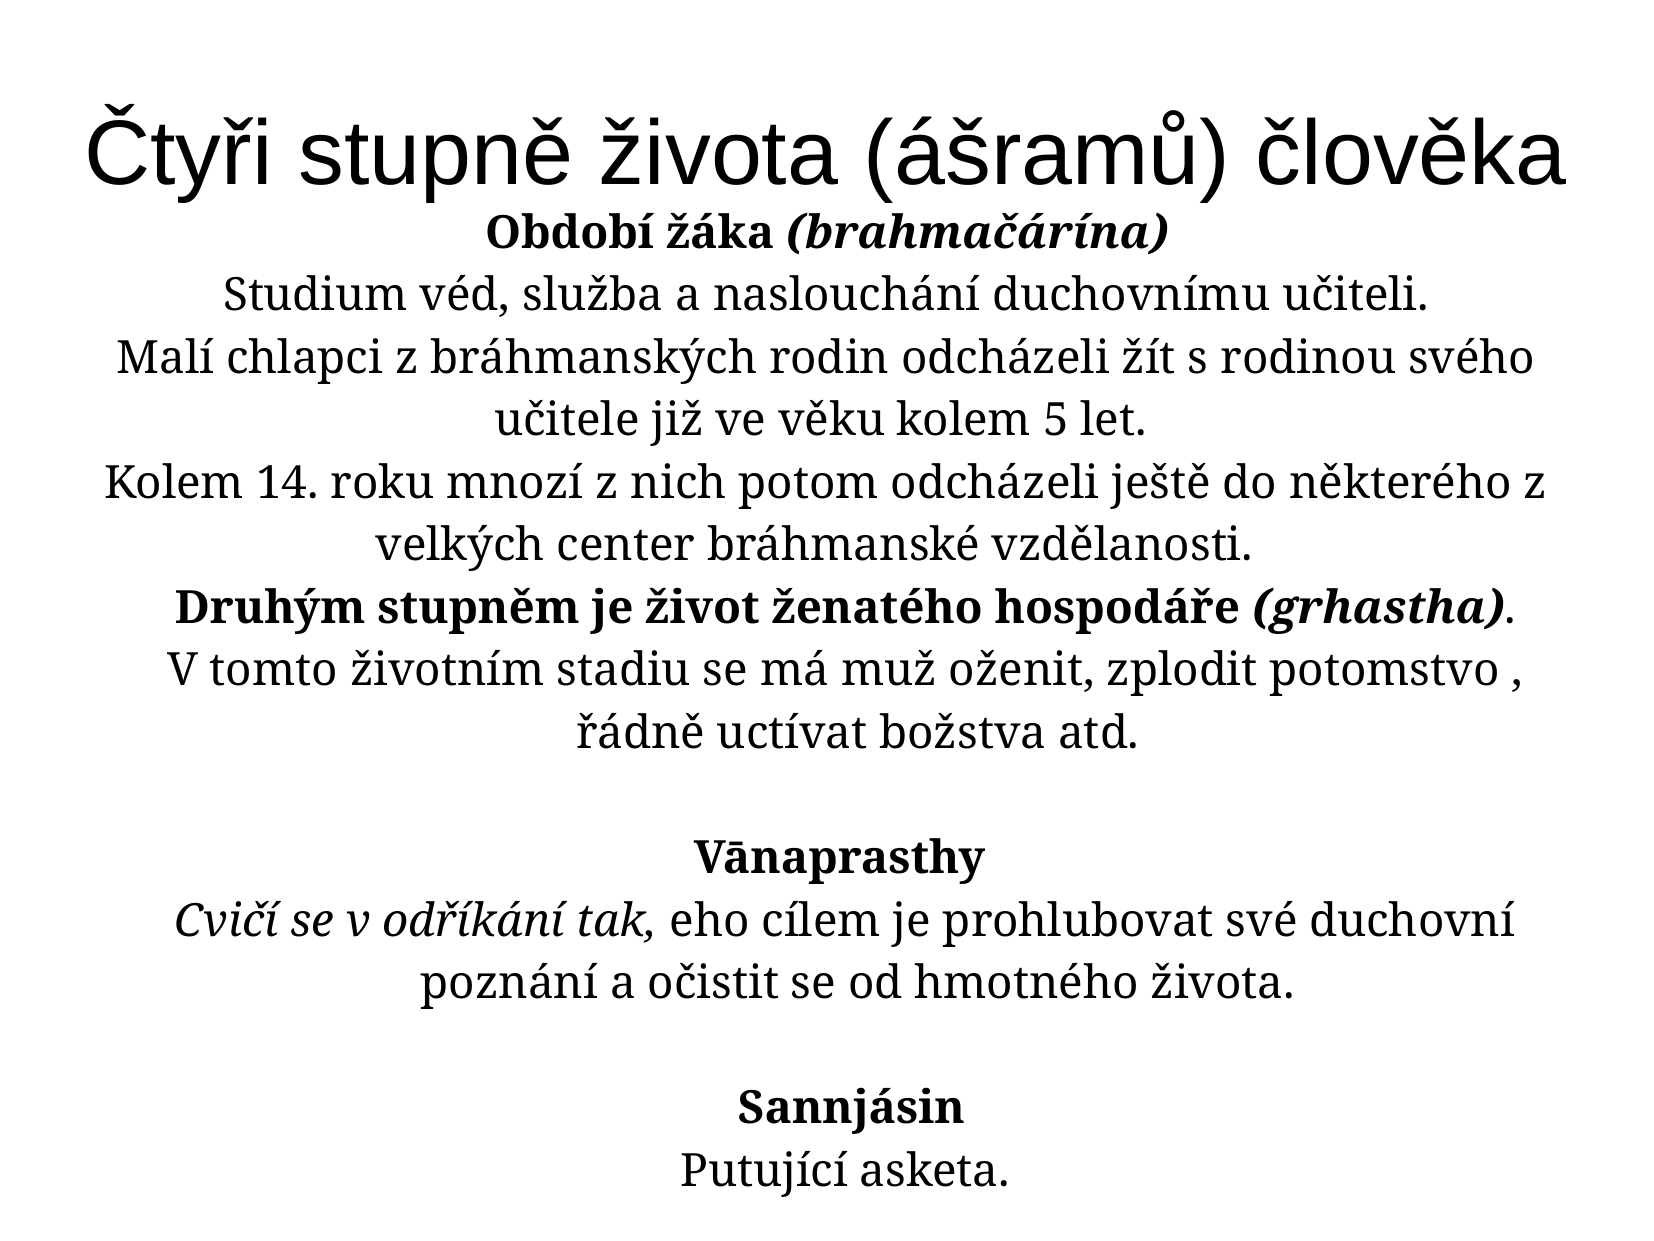

# Čtyři stupně života (ášramů) člověka
Období žáka (brahmačárína)
Studium véd, služba a naslouchání duchovnímu učiteli.
Malí chlapci z bráhmanských rodin odcházeli žít s rodinou svého učitele již ve věku kolem 5 let.
Kolem 14. roku mnozí z nich potom odcházeli ještě do některého z velkých center bráhmanské vzdělanosti.
 Druhým stupněm je život ženatého hospodáře (grhastha).
V tomto životním stadiu se má muž oženit, zplodit potomstvo , řádně uctívat božstva atd.
Vānaprasthy
Cvičí se v odříkání tak, eho cílem je prohlubovat své duchovní poznání a očistit se od hmotného života.
 Sannjásin
Putující asketa.